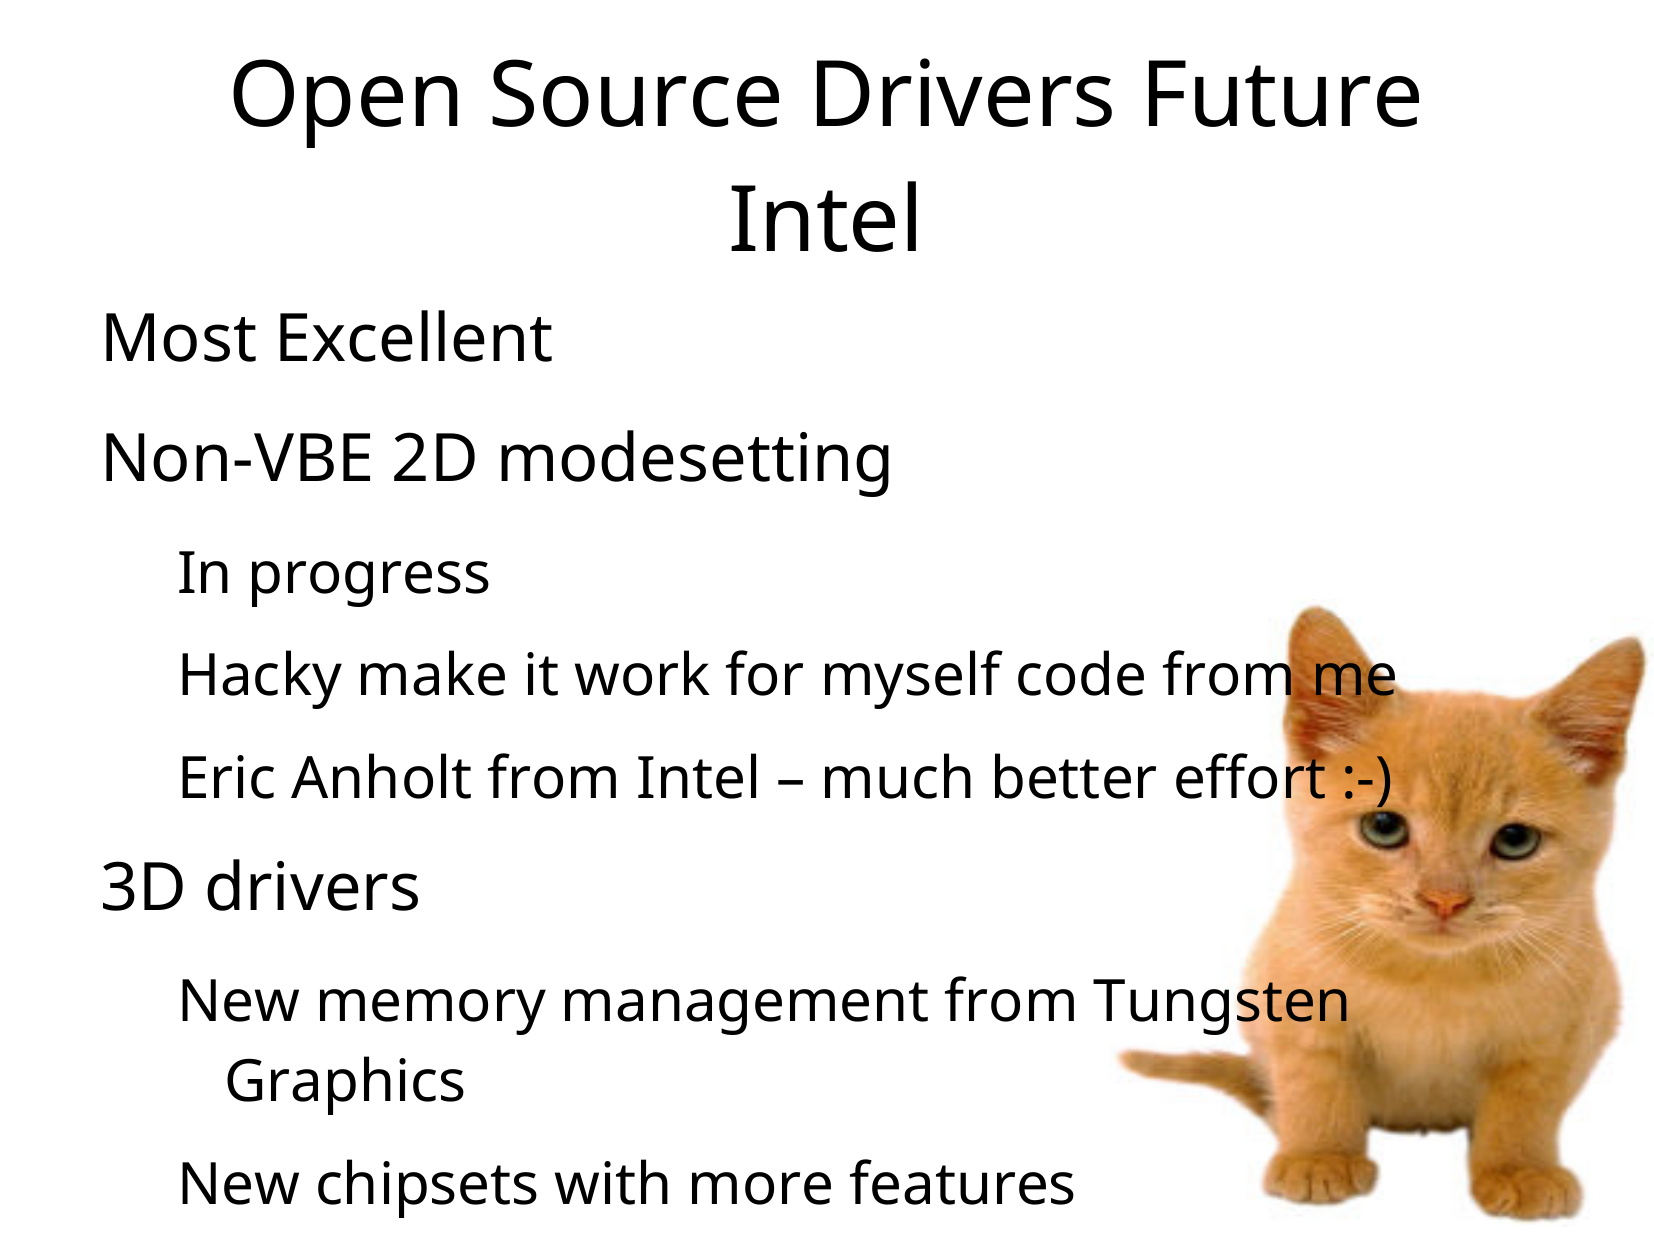

# Open Source Drivers Future Intel
Most Excellent
Non-VBE 2D modesetting
In progress
Hacky make it work for myself code from me
Eric Anholt from Intel – much better effort :-)
3D drivers
New memory management from Tungsten Graphics
New chipsets with more features
Drivers usually ready with chipset release